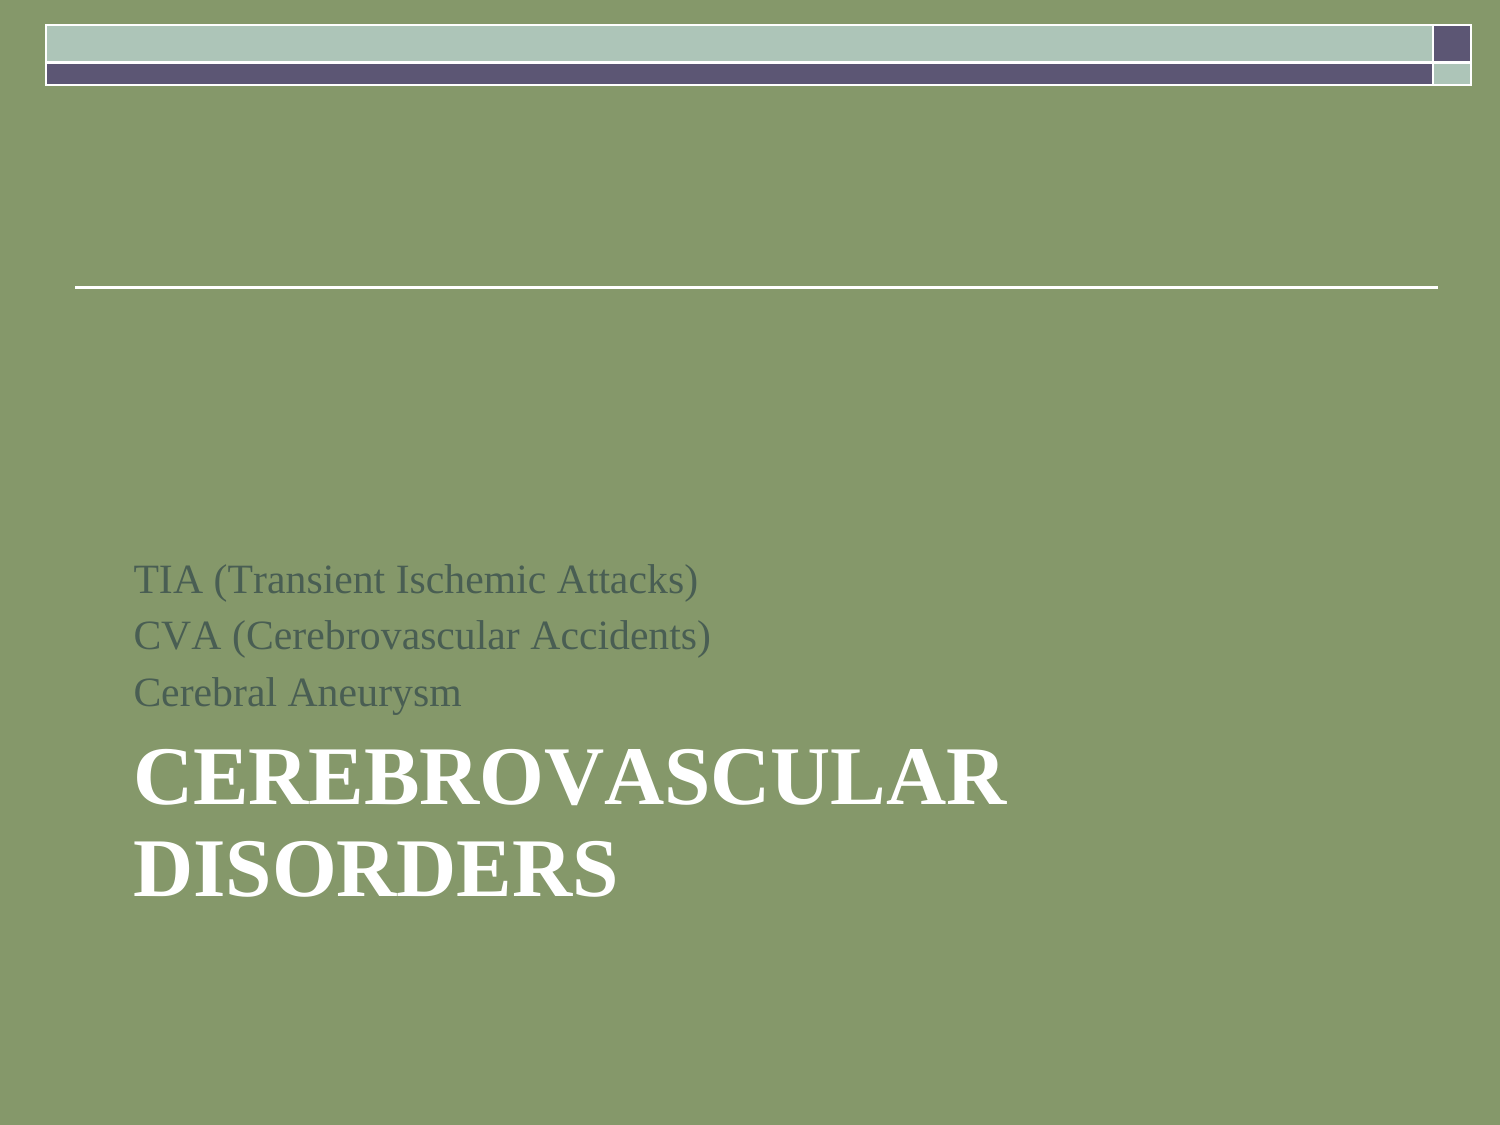

TIA (Transient Ischemic Attacks)
CVA (Cerebrovascular Accidents)
Cerebral Aneurysm
# CEREBROVASCULAR DISORDERS